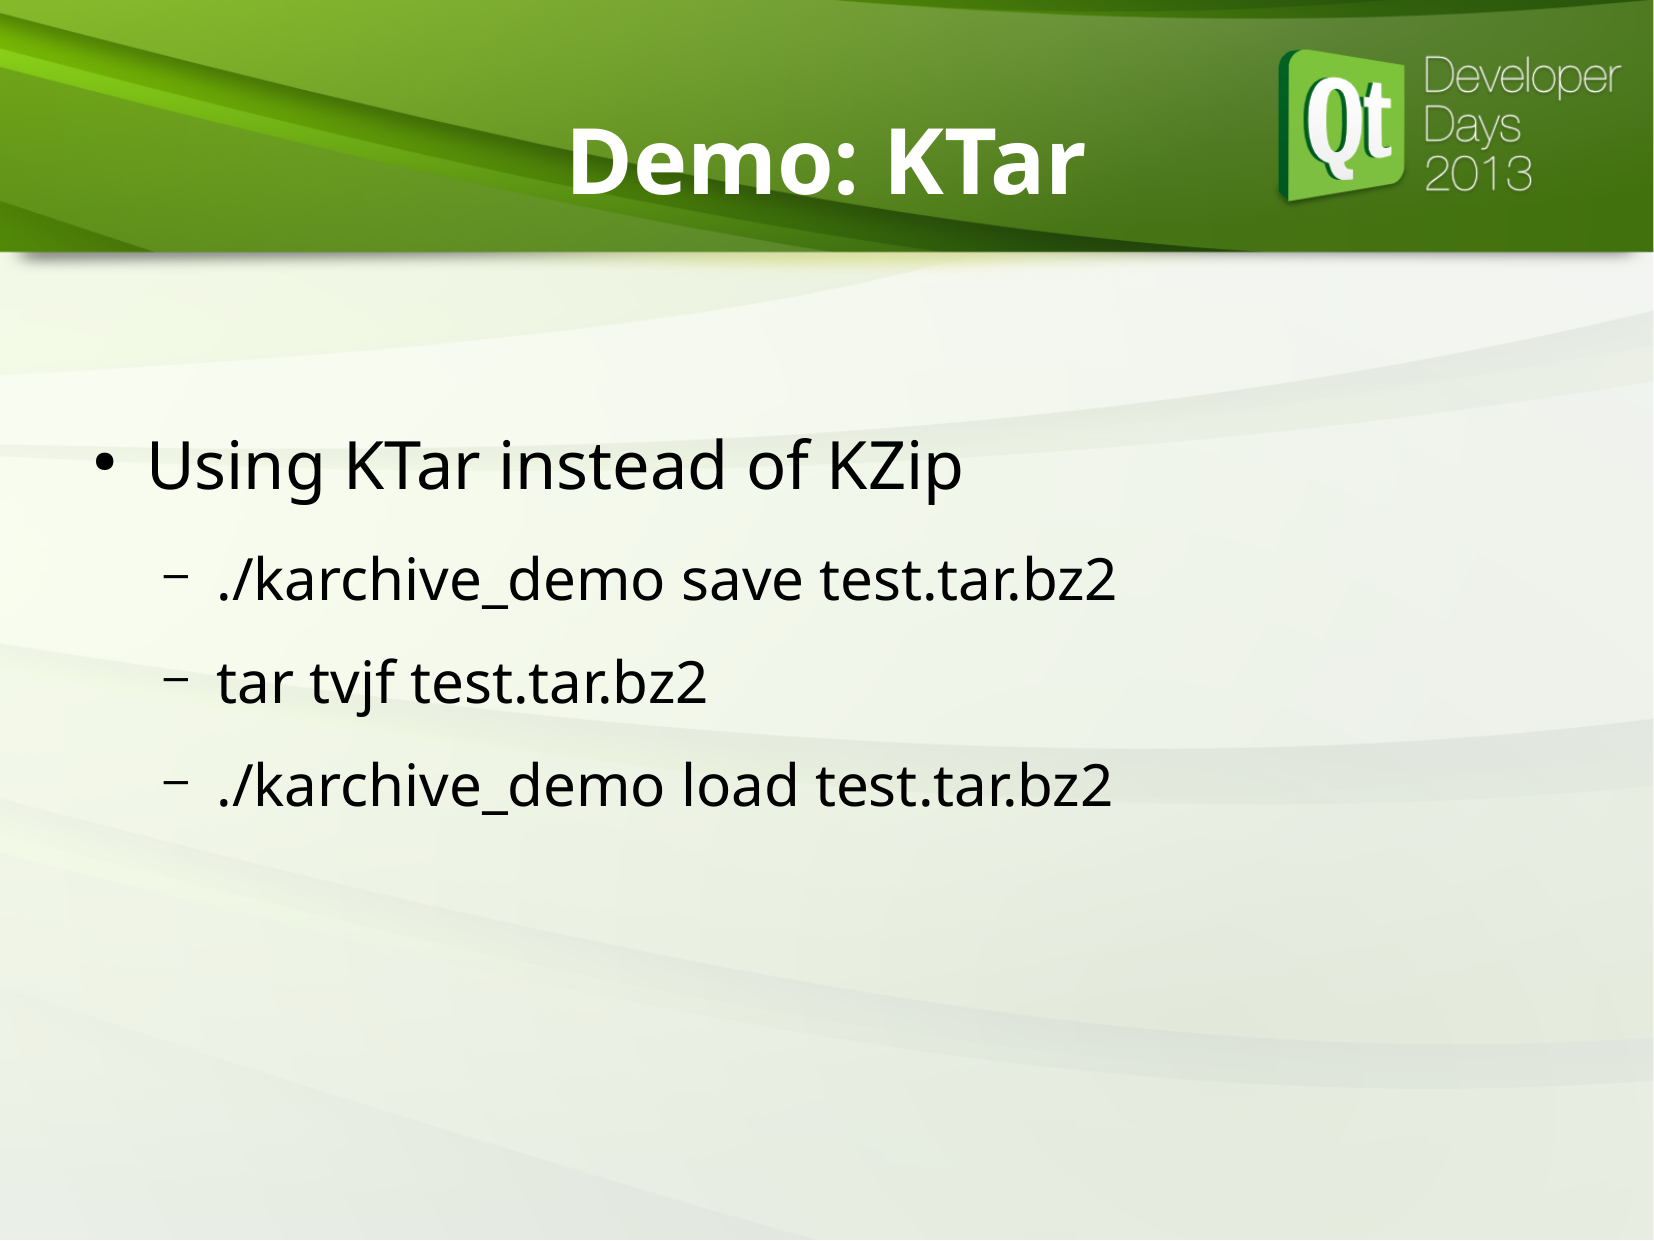

# Demo: KTar
Using KTar instead of KZip
./karchive_demo save test.tar.bz2
tar tvjf test.tar.bz2
./karchive_demo load test.tar.bz2